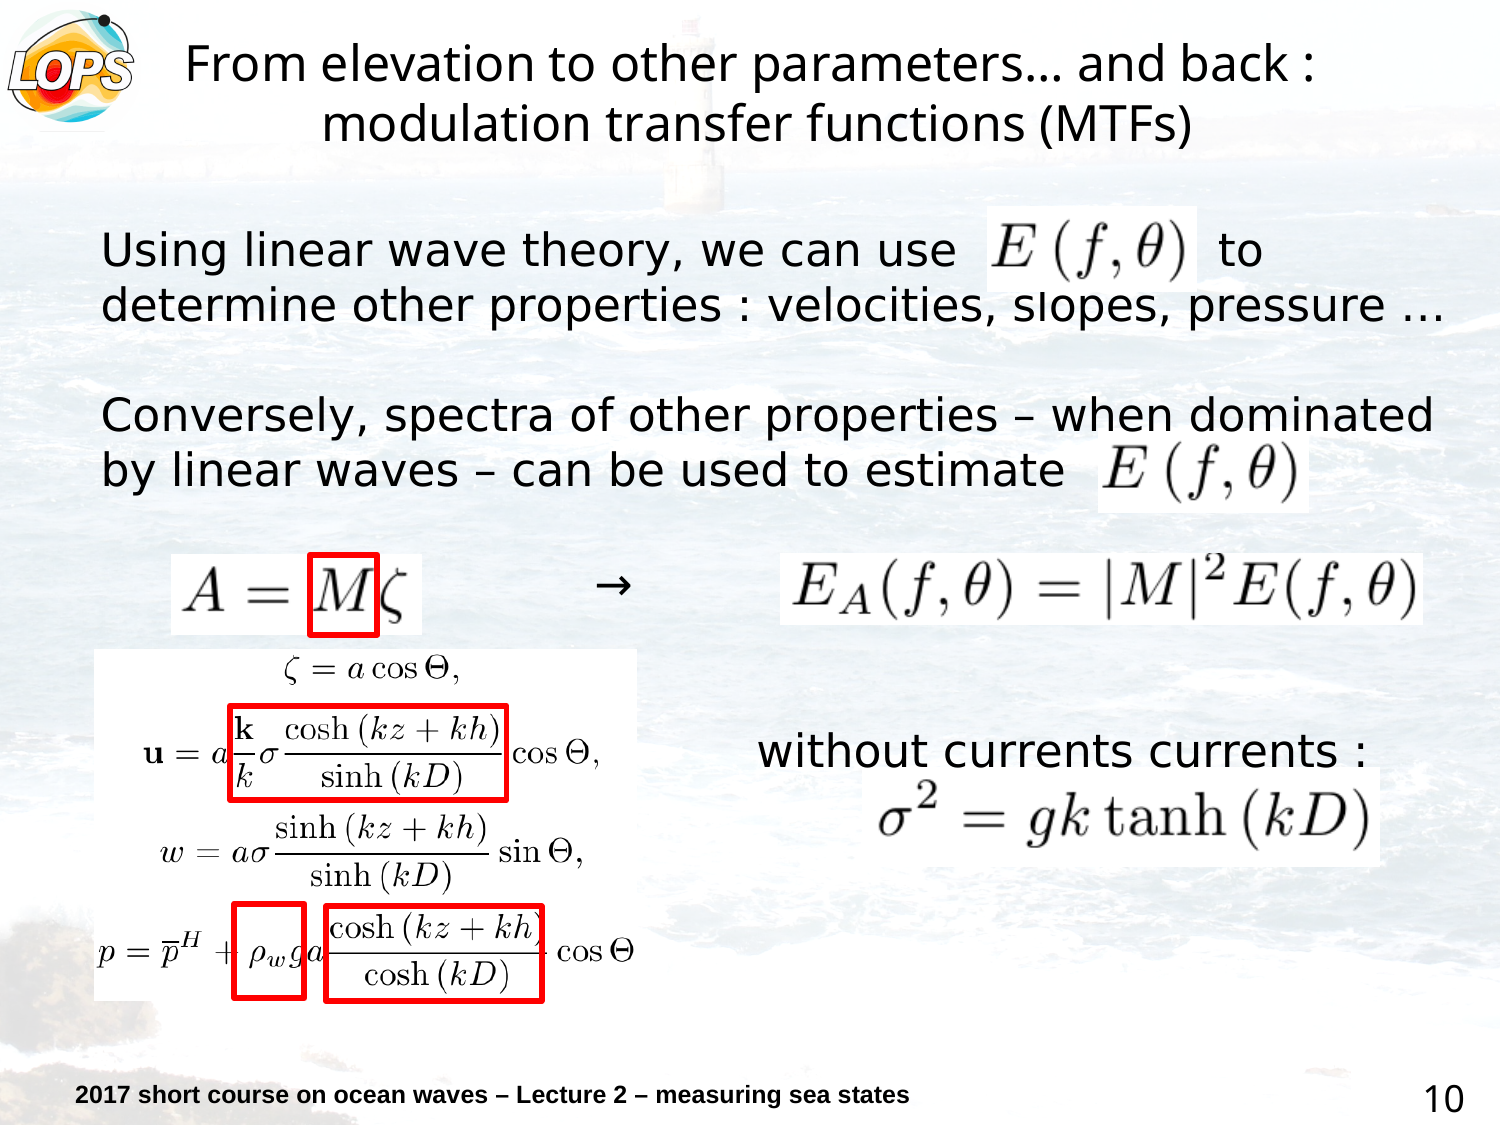

From elevation to other parameters… and back :
modulation transfer functions (MTFs)
Using linear wave theory, we can use to determine other properties : velocities, slopes, pressure …
Conversely, spectra of other properties – when dominated by linear waves – can be used to estimate
→
without currents currents :
10